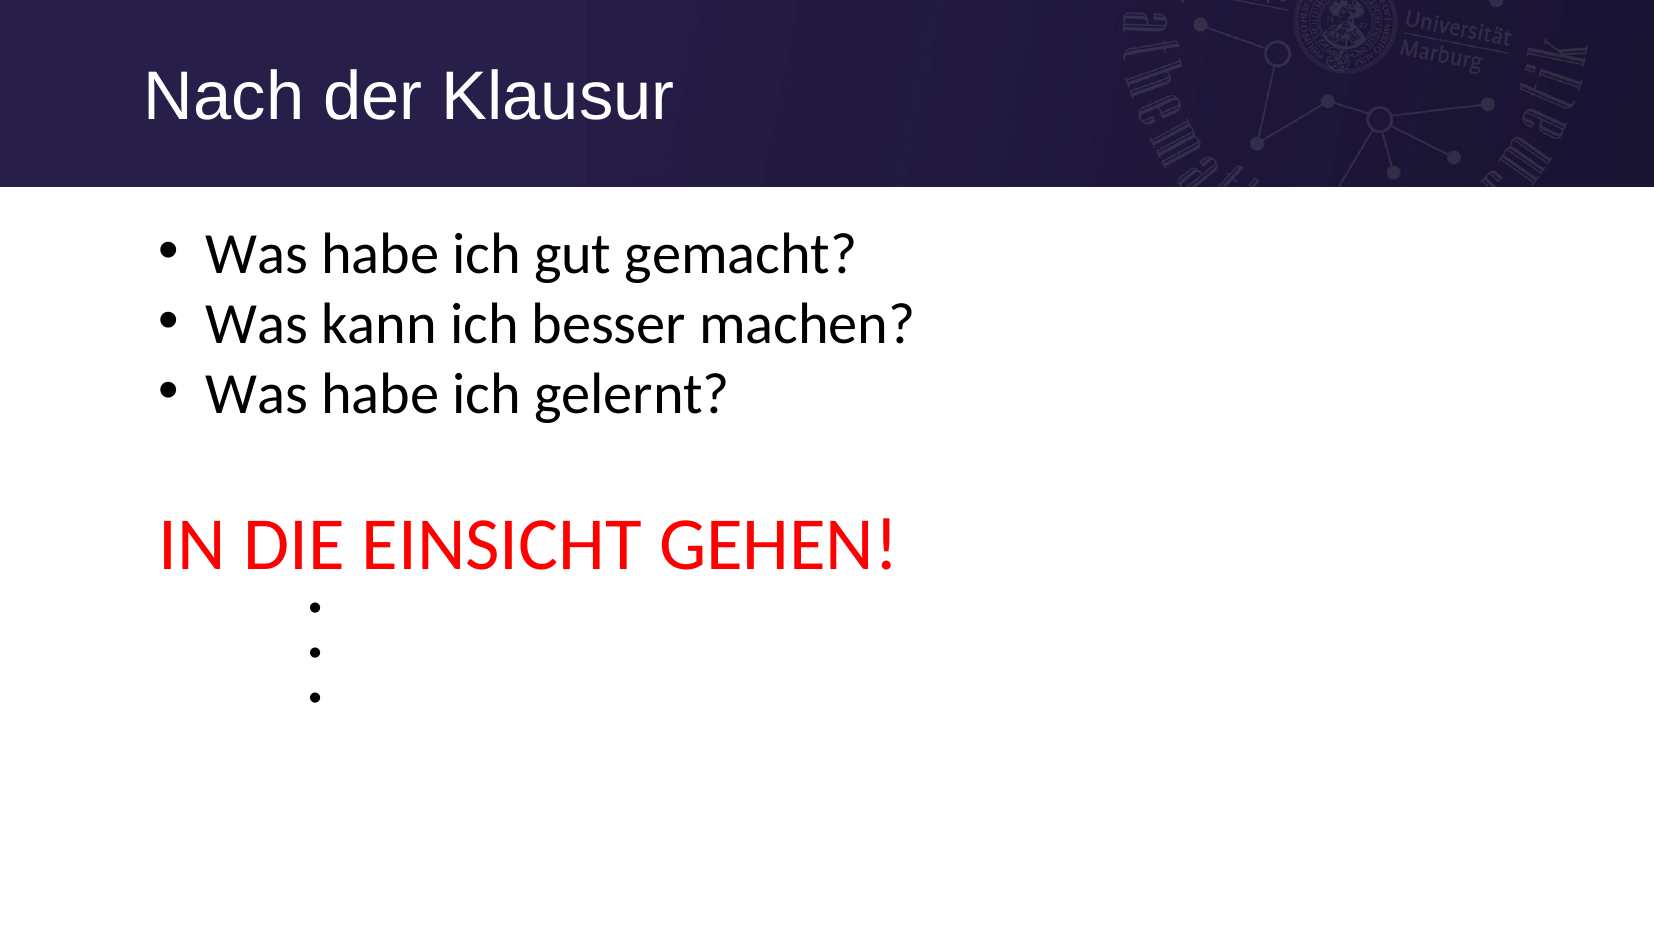

Nach der Klausur
#
Was habe ich gut gemacht?
Was kann ich besser machen?
Was habe ich gelernt?
IN DIE EINSICHT GEHEN!